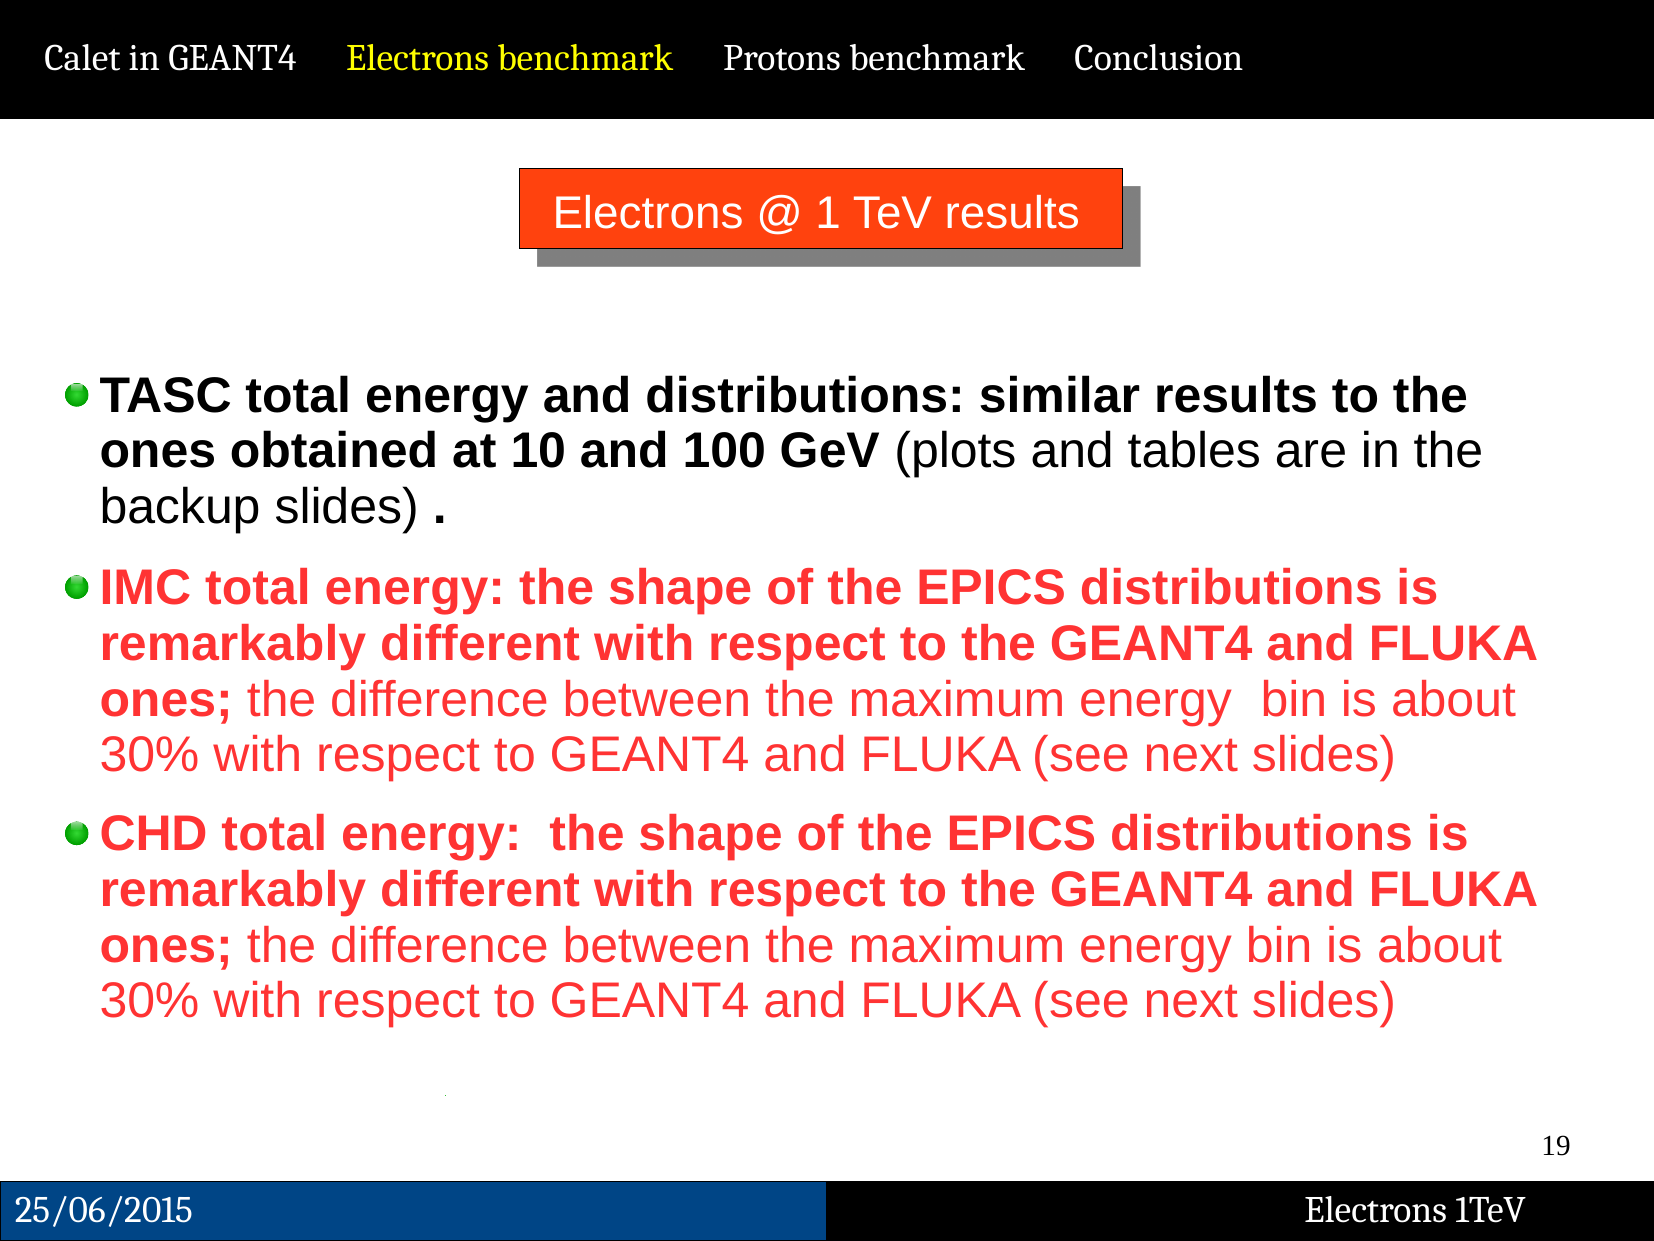

Calet in GEANT4 Electrons benchmark Protons benchmark Conclusion
Electrons @ 1 TeV results
TASC total energy and distributions: similar results to the ones obtained at 10 and 100 GeV (plots and tables are in the backup slides) .
IMC total energy: the shape of the EPICS distributions is remarkably different with respect to the GEANT4 and FLUKA ones; the difference between the maximum energy bin is about 30% with respect to GEANT4 and FLUKA (see next slides)
CHD total energy: the shape of the EPICS distributions is remarkably different with respect to the GEANT4 and FLUKA ones; the difference between the maximum energy bin is about 30% with respect to GEANT4 and FLUKA (see next slides)
19
25/06/2015
Electrons 1TeV